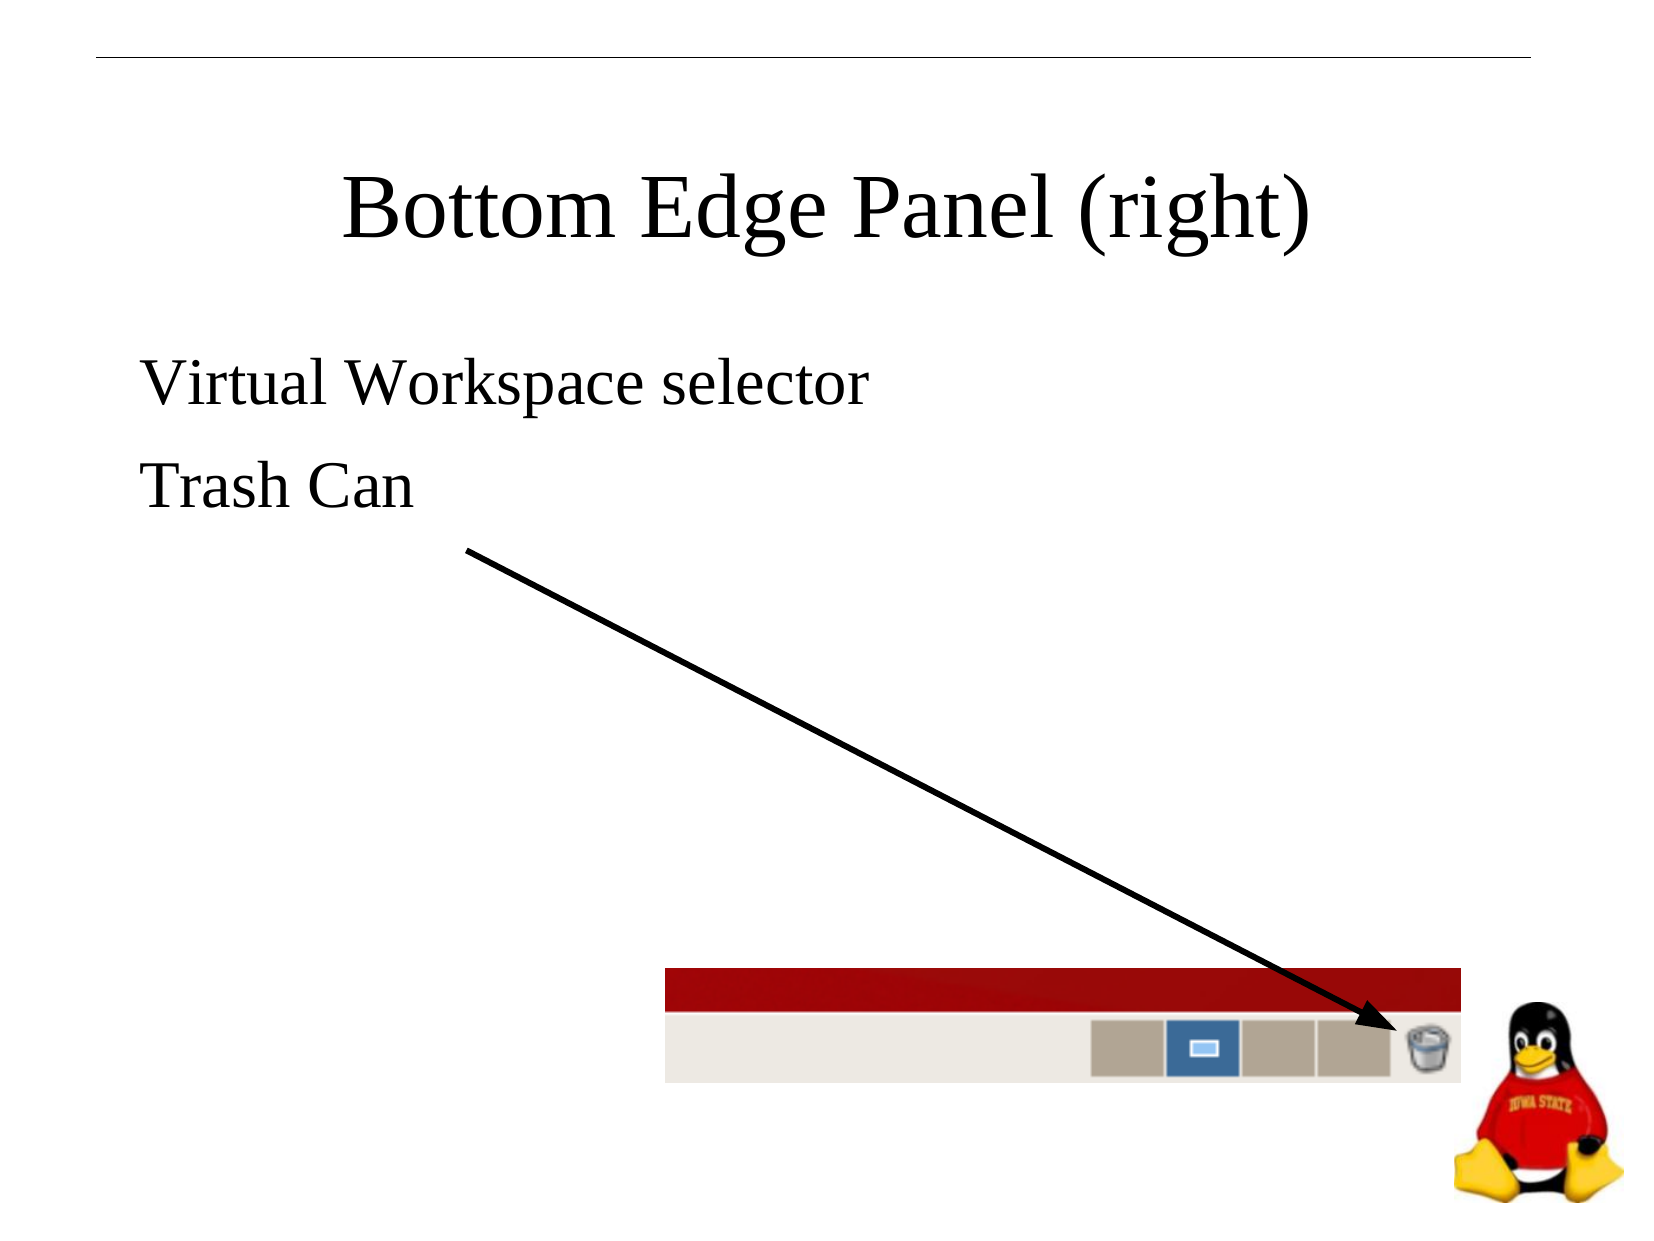

# Bottom Edge Panel (right)
Virtual Workspace selector
Trash Can